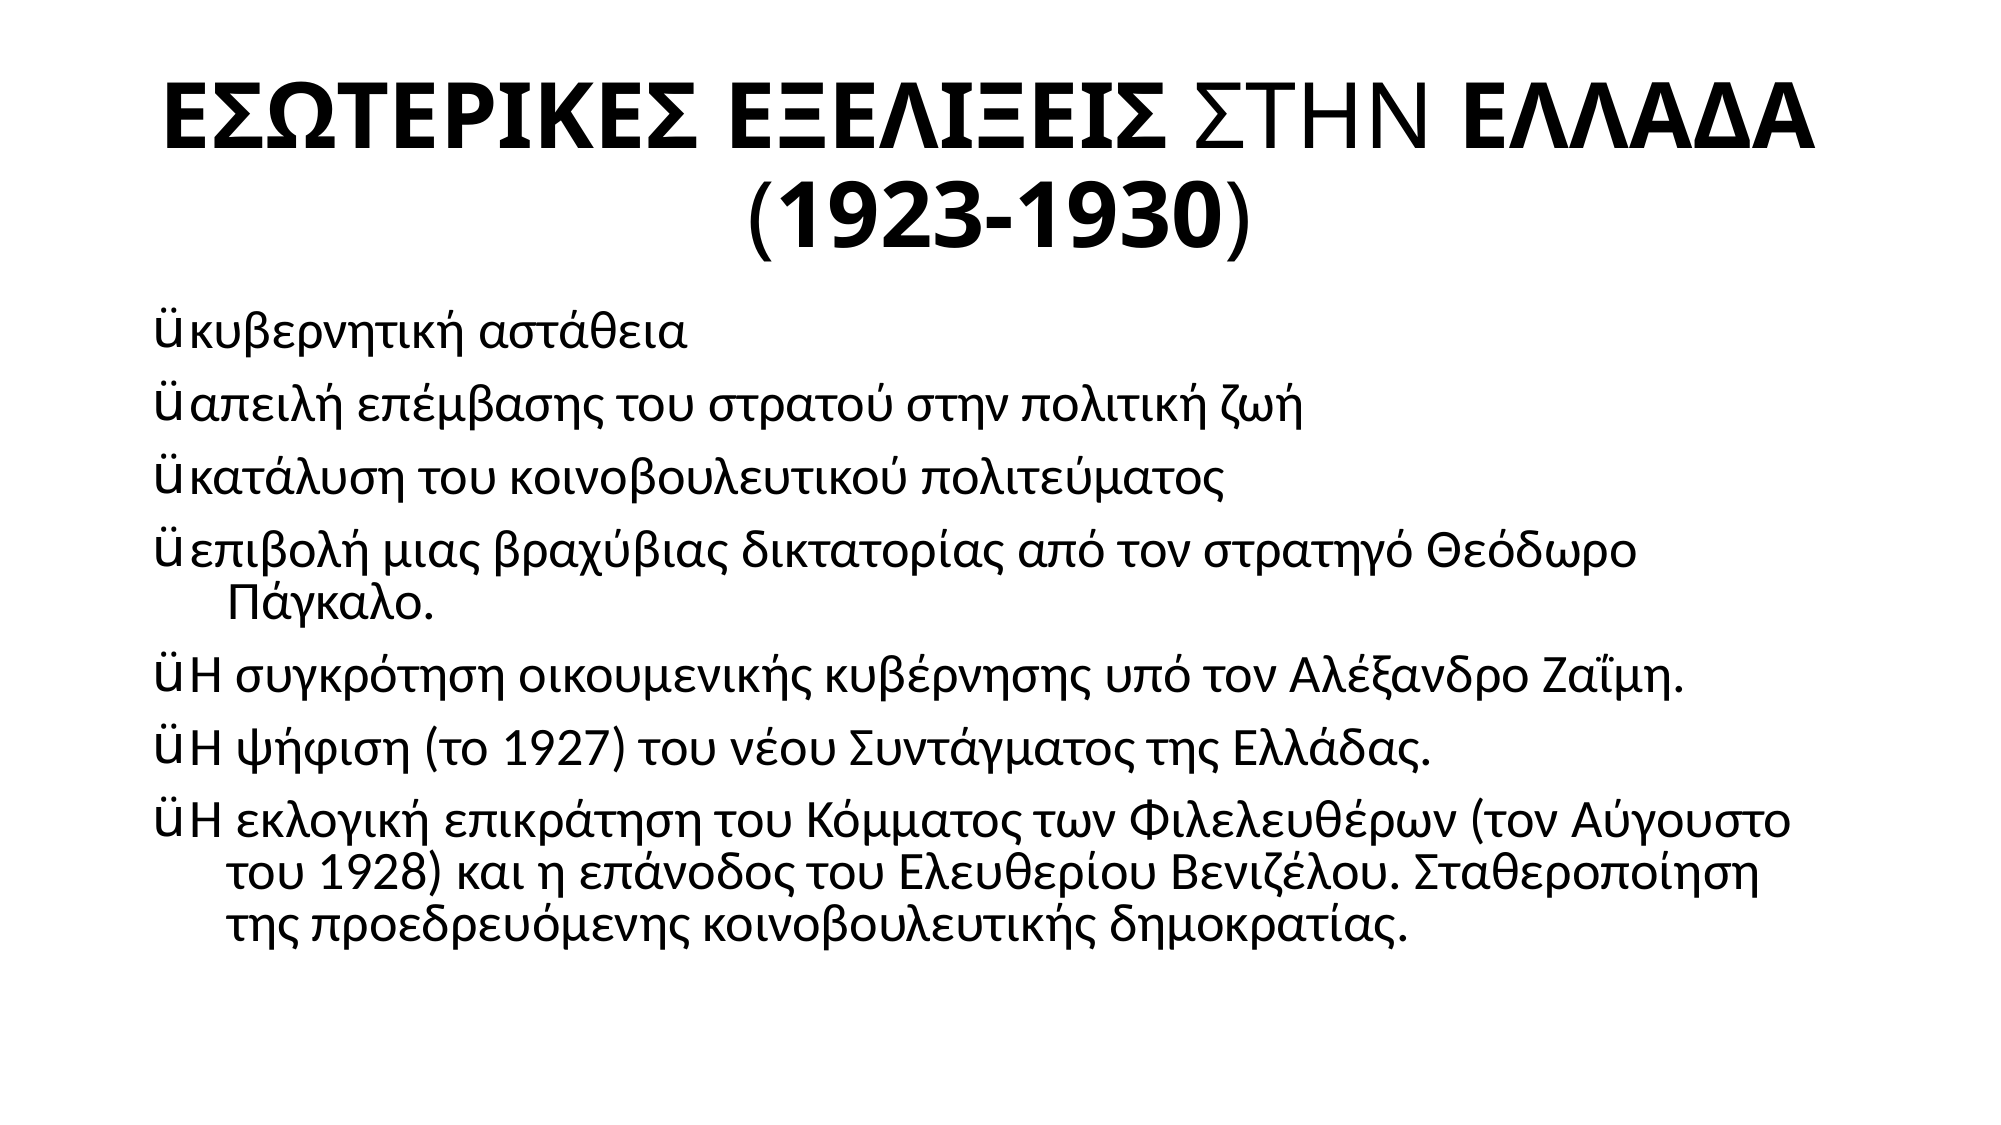

# ΕΣΩΤΕΡΙΚΕΣ ΕΞΕΛΙΞΕΙΣ ΣΤΗΝ ΕΛΛΑΔΑ (1923-1930)
κυβερνητική αστάθεια
απειλή επέμβασης του στρατού στην πολιτική ζωή
κατάλυση του κοινοβουλευτικού πολιτεύματος
επιβολή μιας βραχύβιας δικτατορίας από τον στρατηγό Θεόδωρο Πάγκαλο.
Η συγκρότηση οικουμενικής κυβέρνησης υπό τον Αλέξανδρο Ζαΐμη.
Η ψήφιση (το 1927) του νέου Συντάγματος της Ελλάδας.
Η εκλογική επικράτηση του Κόμματος των Φιλελευθέρων (τον Αύγουστο του 1928) και η επάνοδος του Ελευθερίου Βενιζέλου. Σταθεροποίηση της προεδρευόμενης κοινοβουλευτικής δημοκρατίας.